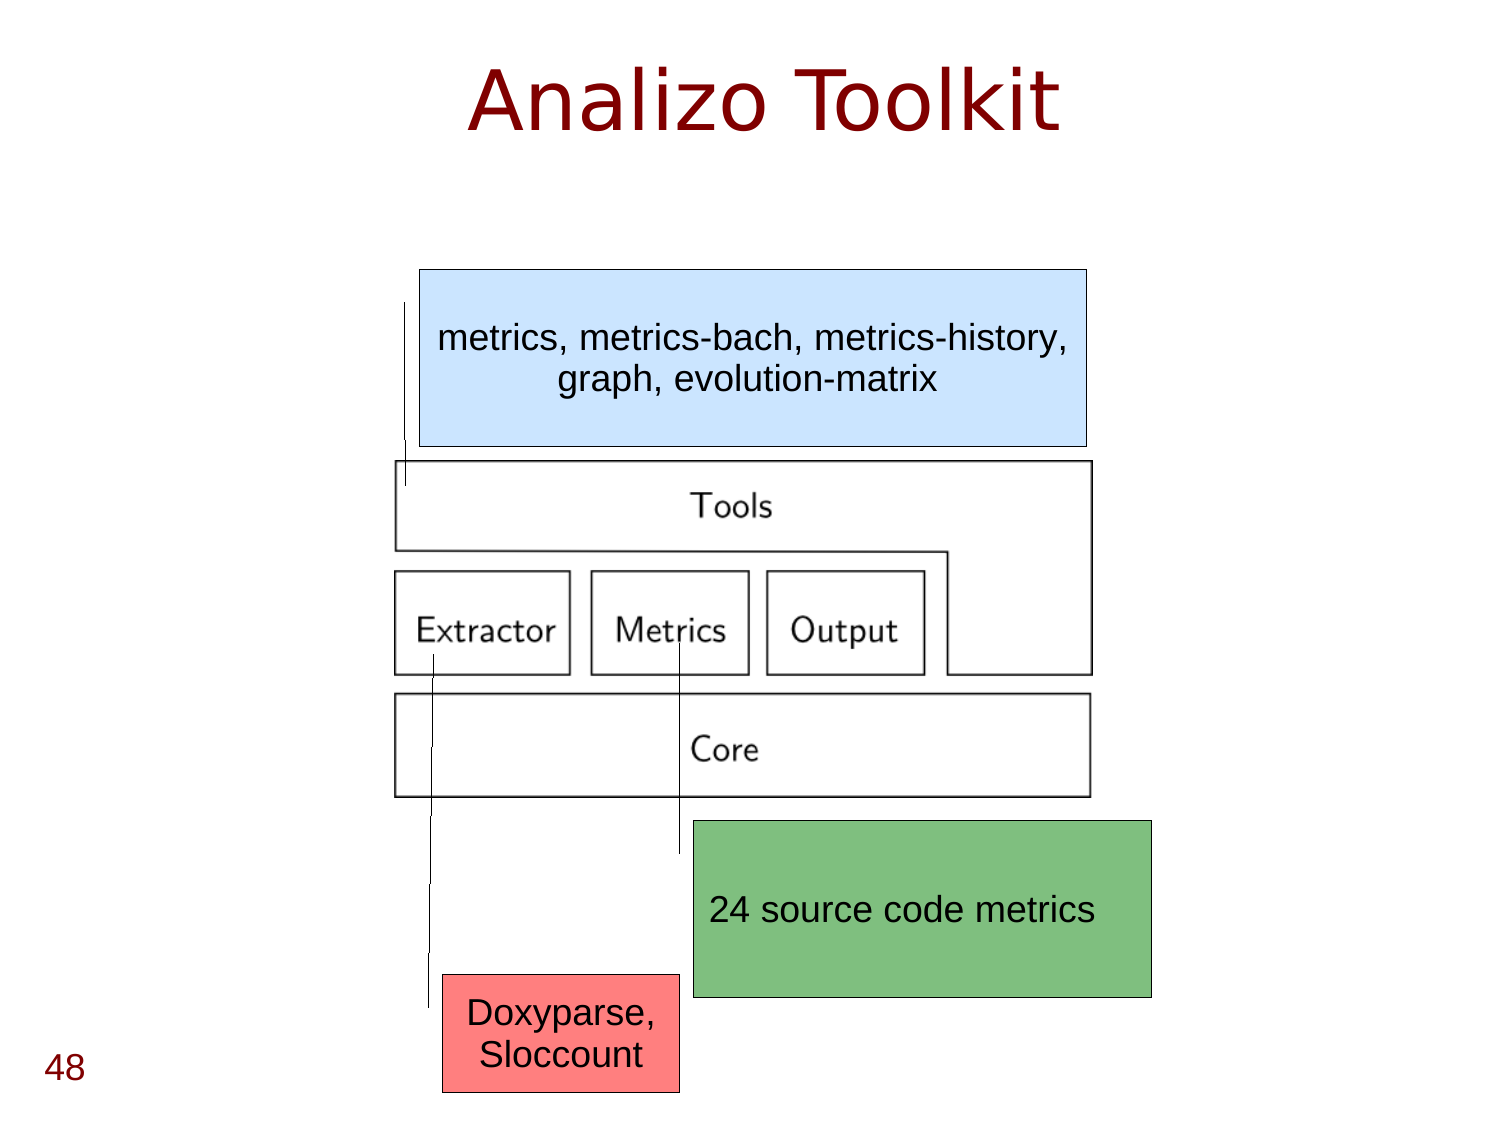

# Analizo Toolkit
metrics, metrics-bach, metrics-history,
graph, evolution-matrix
24 source code metrics
Doxyparse,
Sloccount